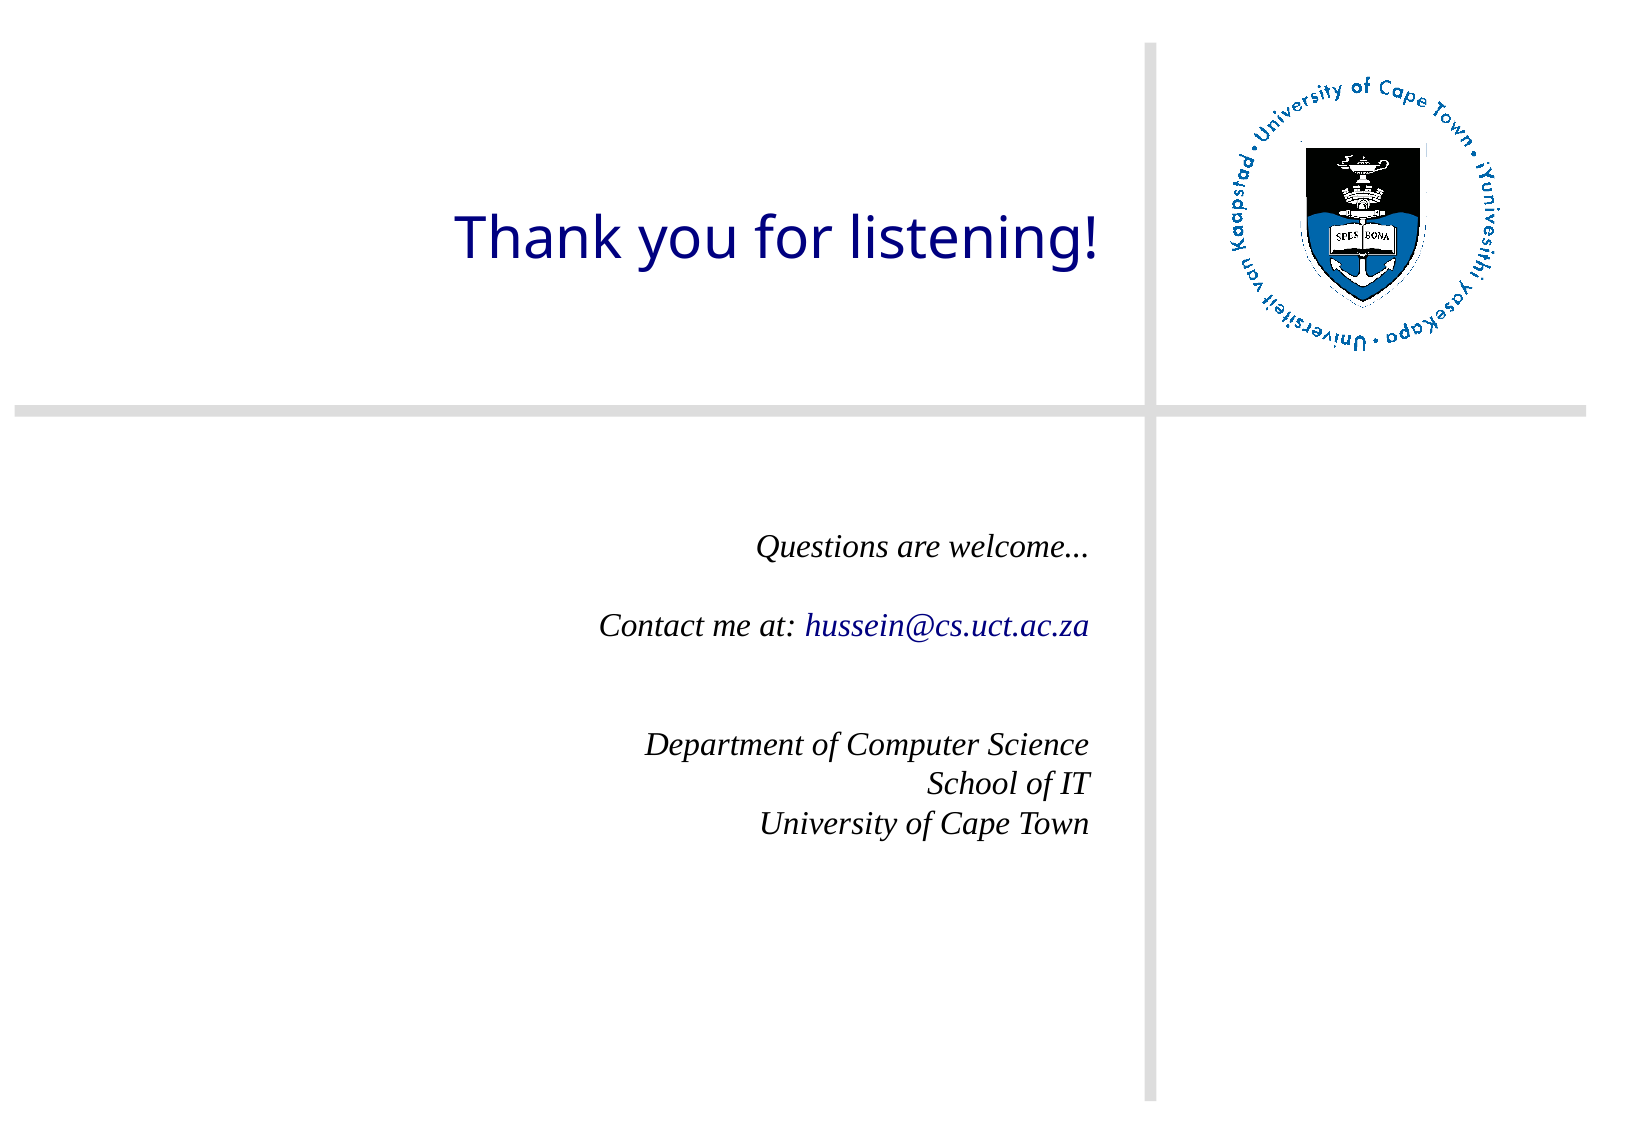

# Thank you for listening!
Questions are welcome...
Contact me at: hussein@cs.uct.ac.za
Department of Computer Science
School of IT
University of Cape Town